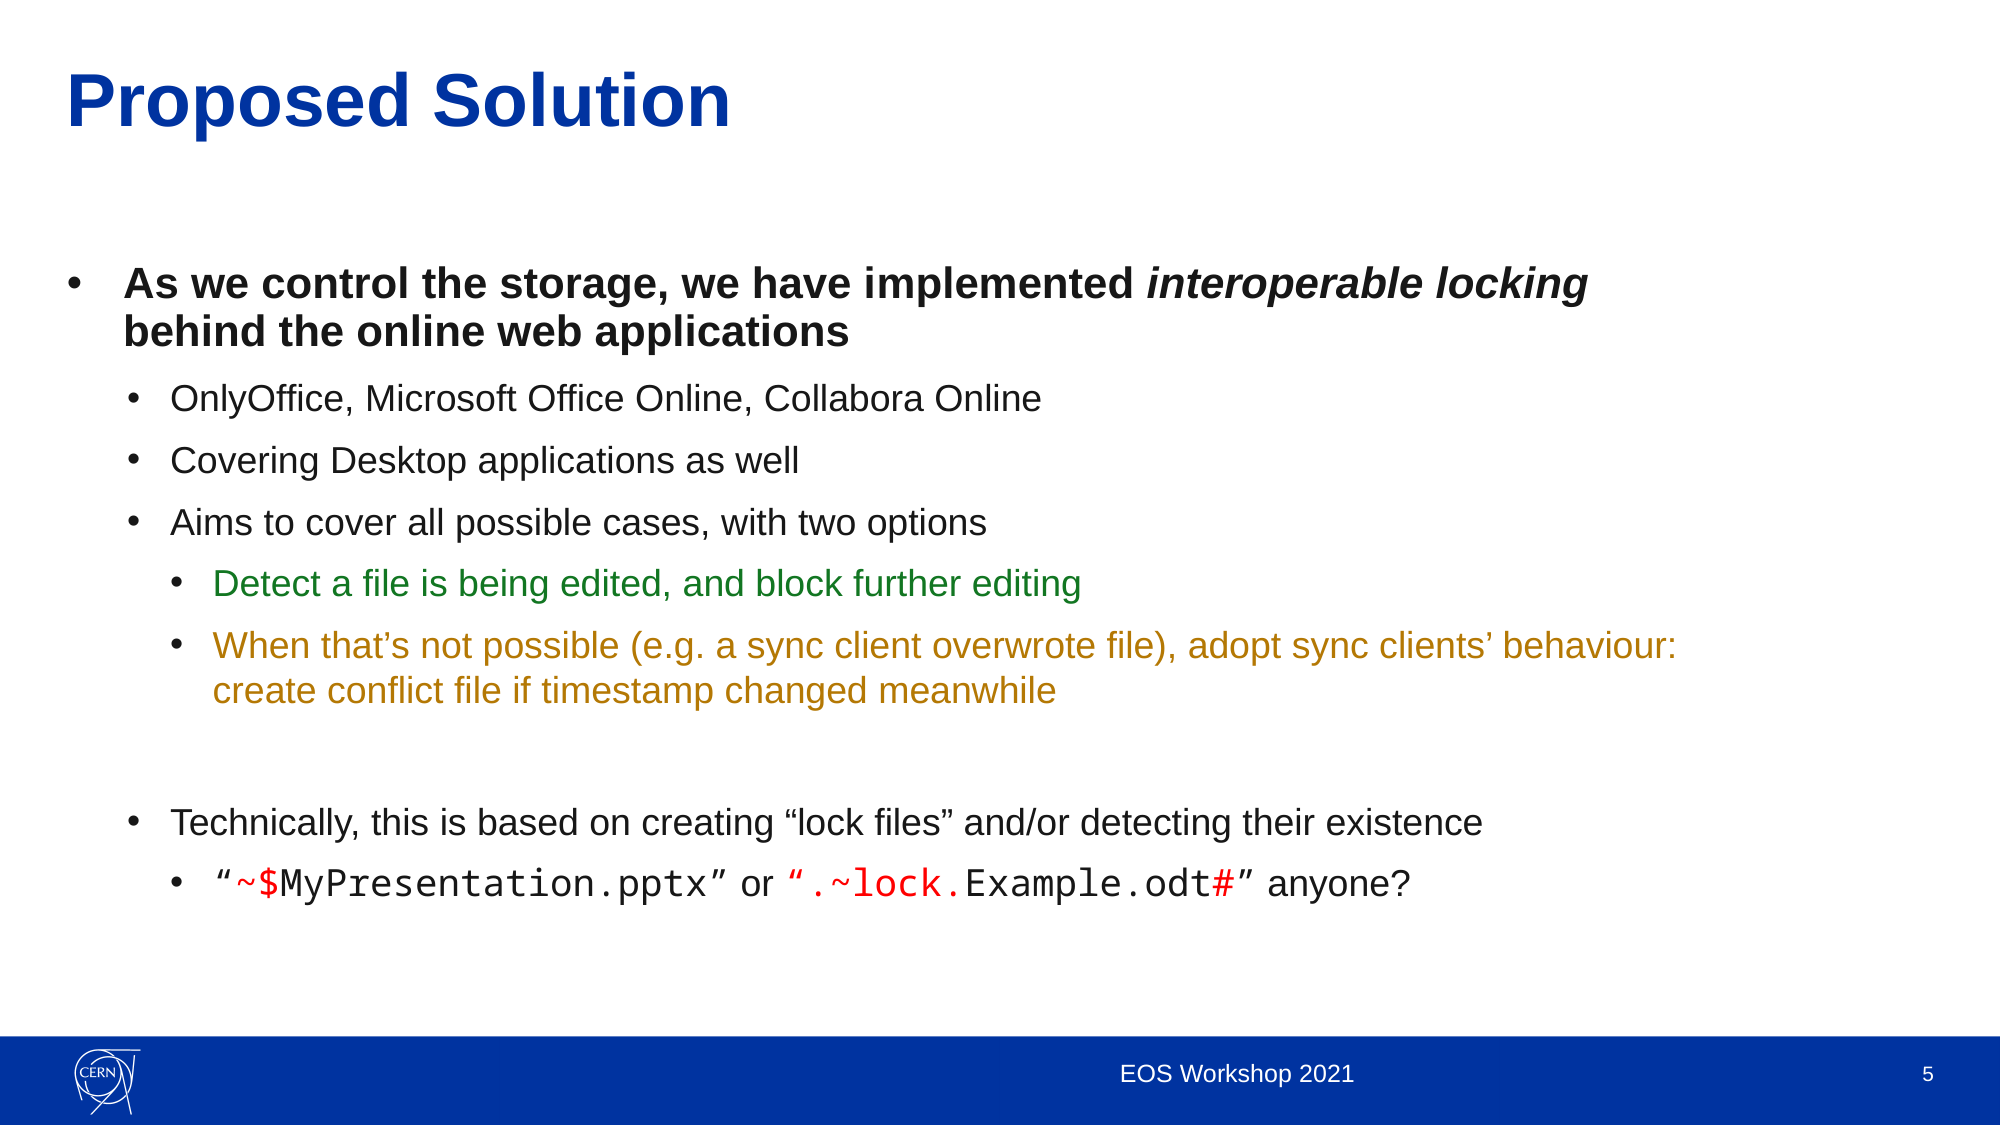

Proposed Solution
# As we control the storage, we have implemented interoperable locking behind the online web applications
OnlyOffice, Microsoft Office Online, Collabora Online
Covering Desktop applications as well
Aims to cover all possible cases, with two options
Detect a file is being edited, and block further editing
When that’s not possible (e.g. a sync client overwrote file), adopt sync clients’ behaviour:
create conflict file if timestamp changed meanwhile
Technically, this is based on creating “lock files” and/or detecting their existence
“~$MyPresentation.pptx” or “.~lock.Example.odt#” anyone?
EOS Workshop 2021